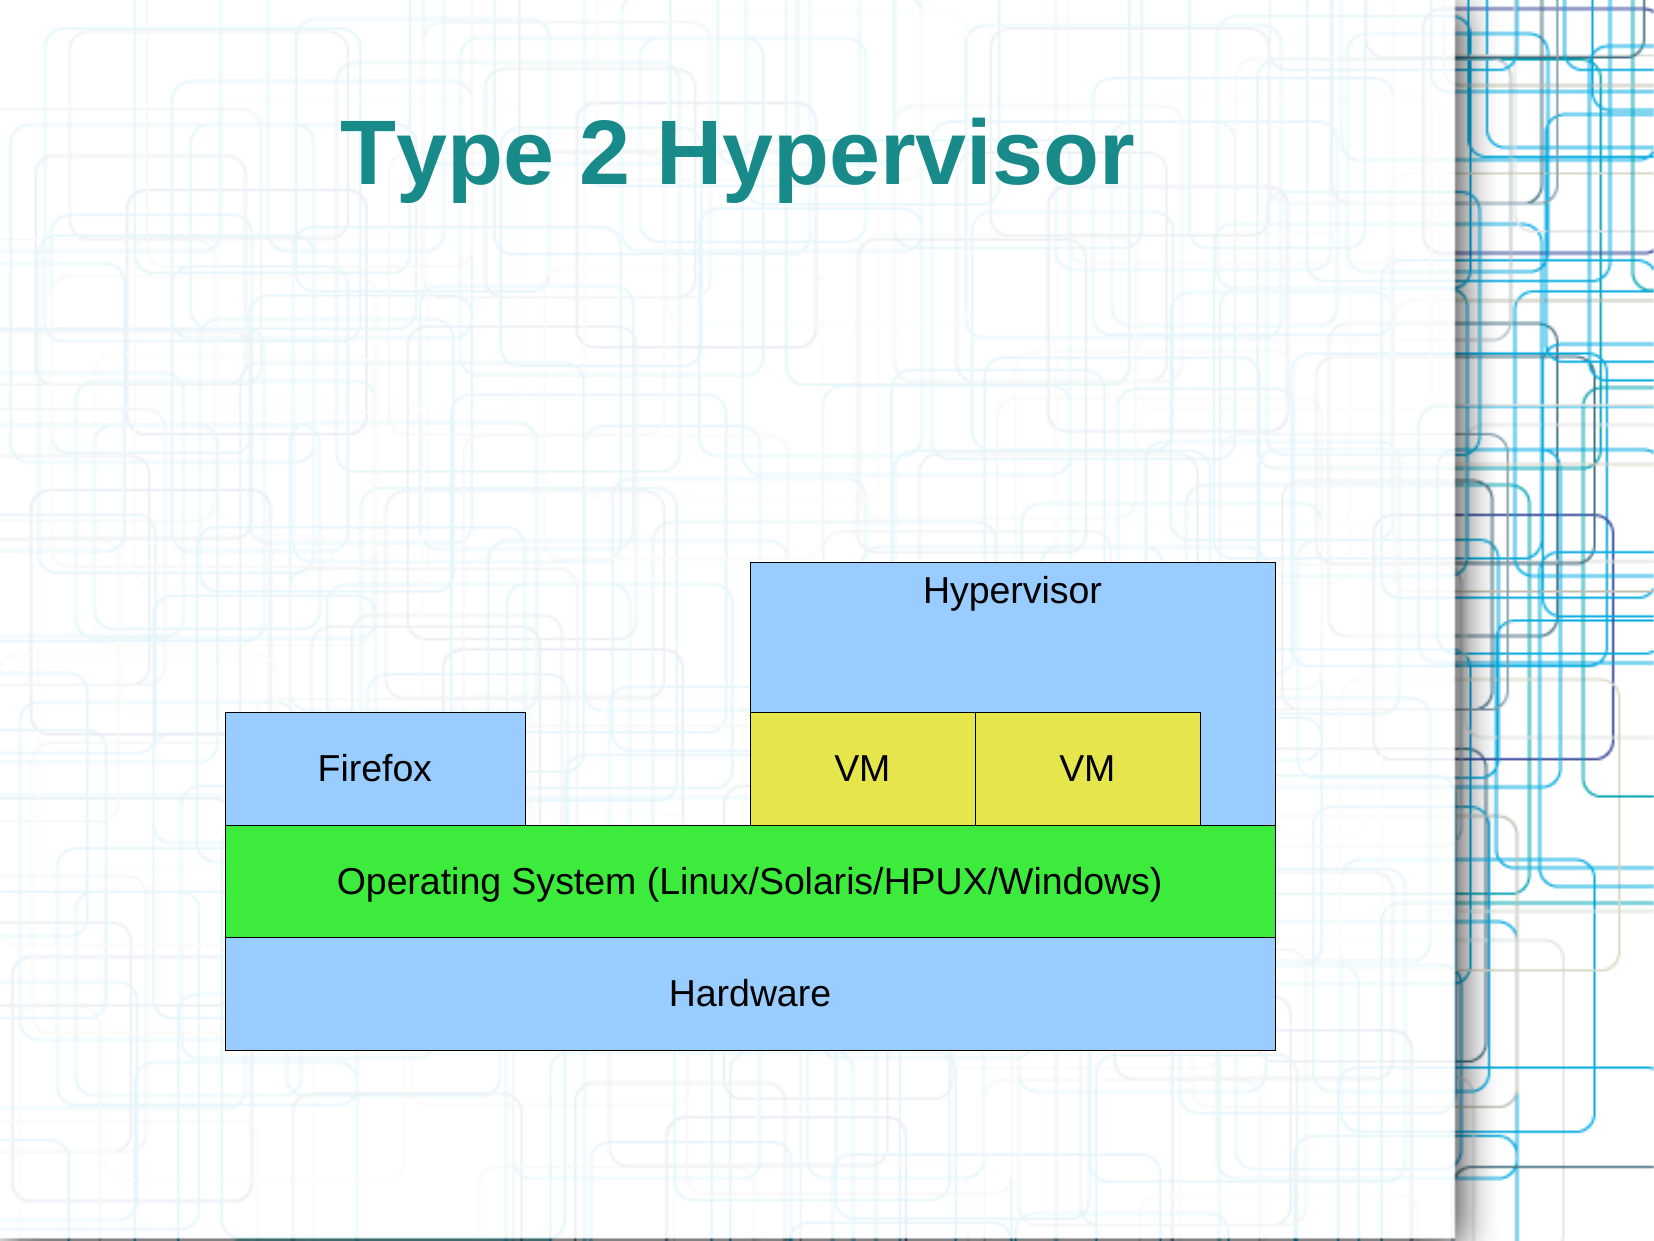

# Type 2 Hypervisor
Hypervisor
Firefox
VM
VM
Operating System (Linux/Solaris/HPUX/Windows)
Hardware